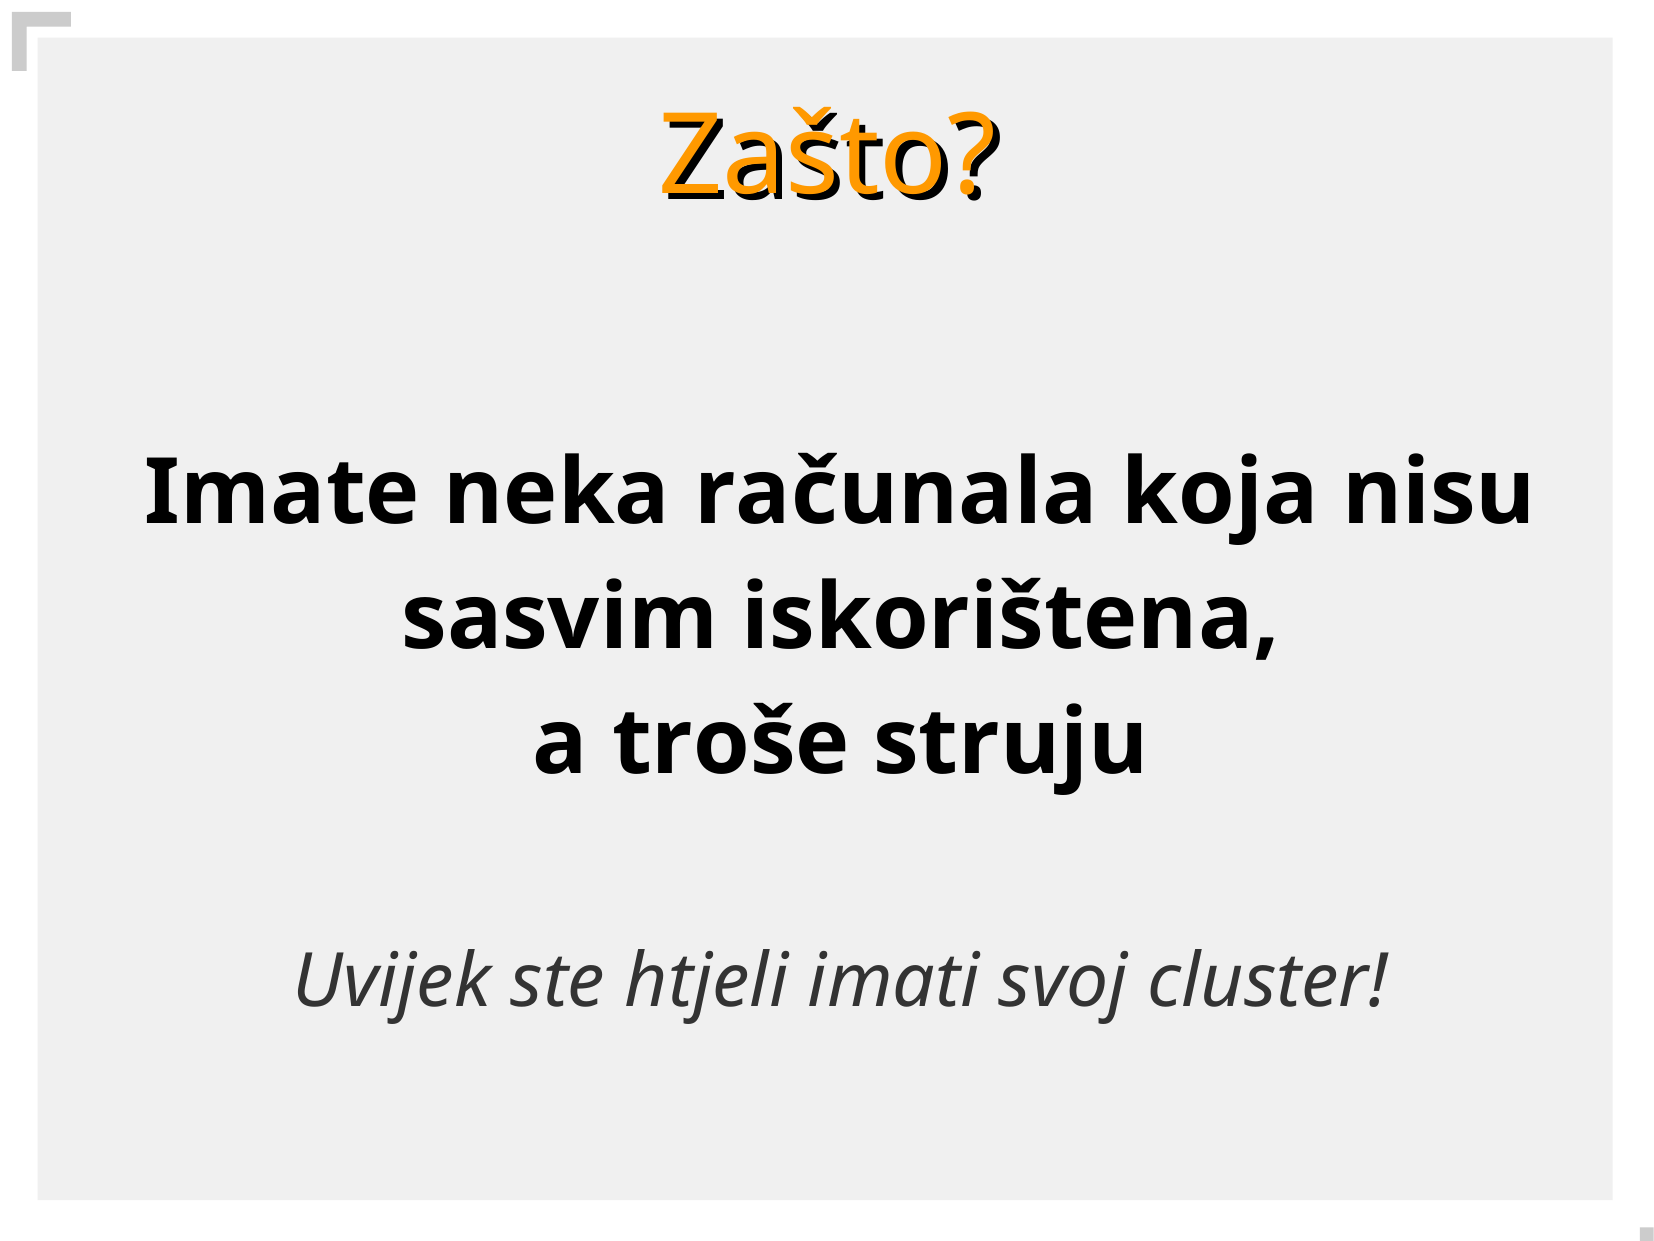

# Zašto?
Imate neka računala koja nisu sasvim iskorištena,
a troše struju
Uvijek ste htjeli imati svoj cluster!